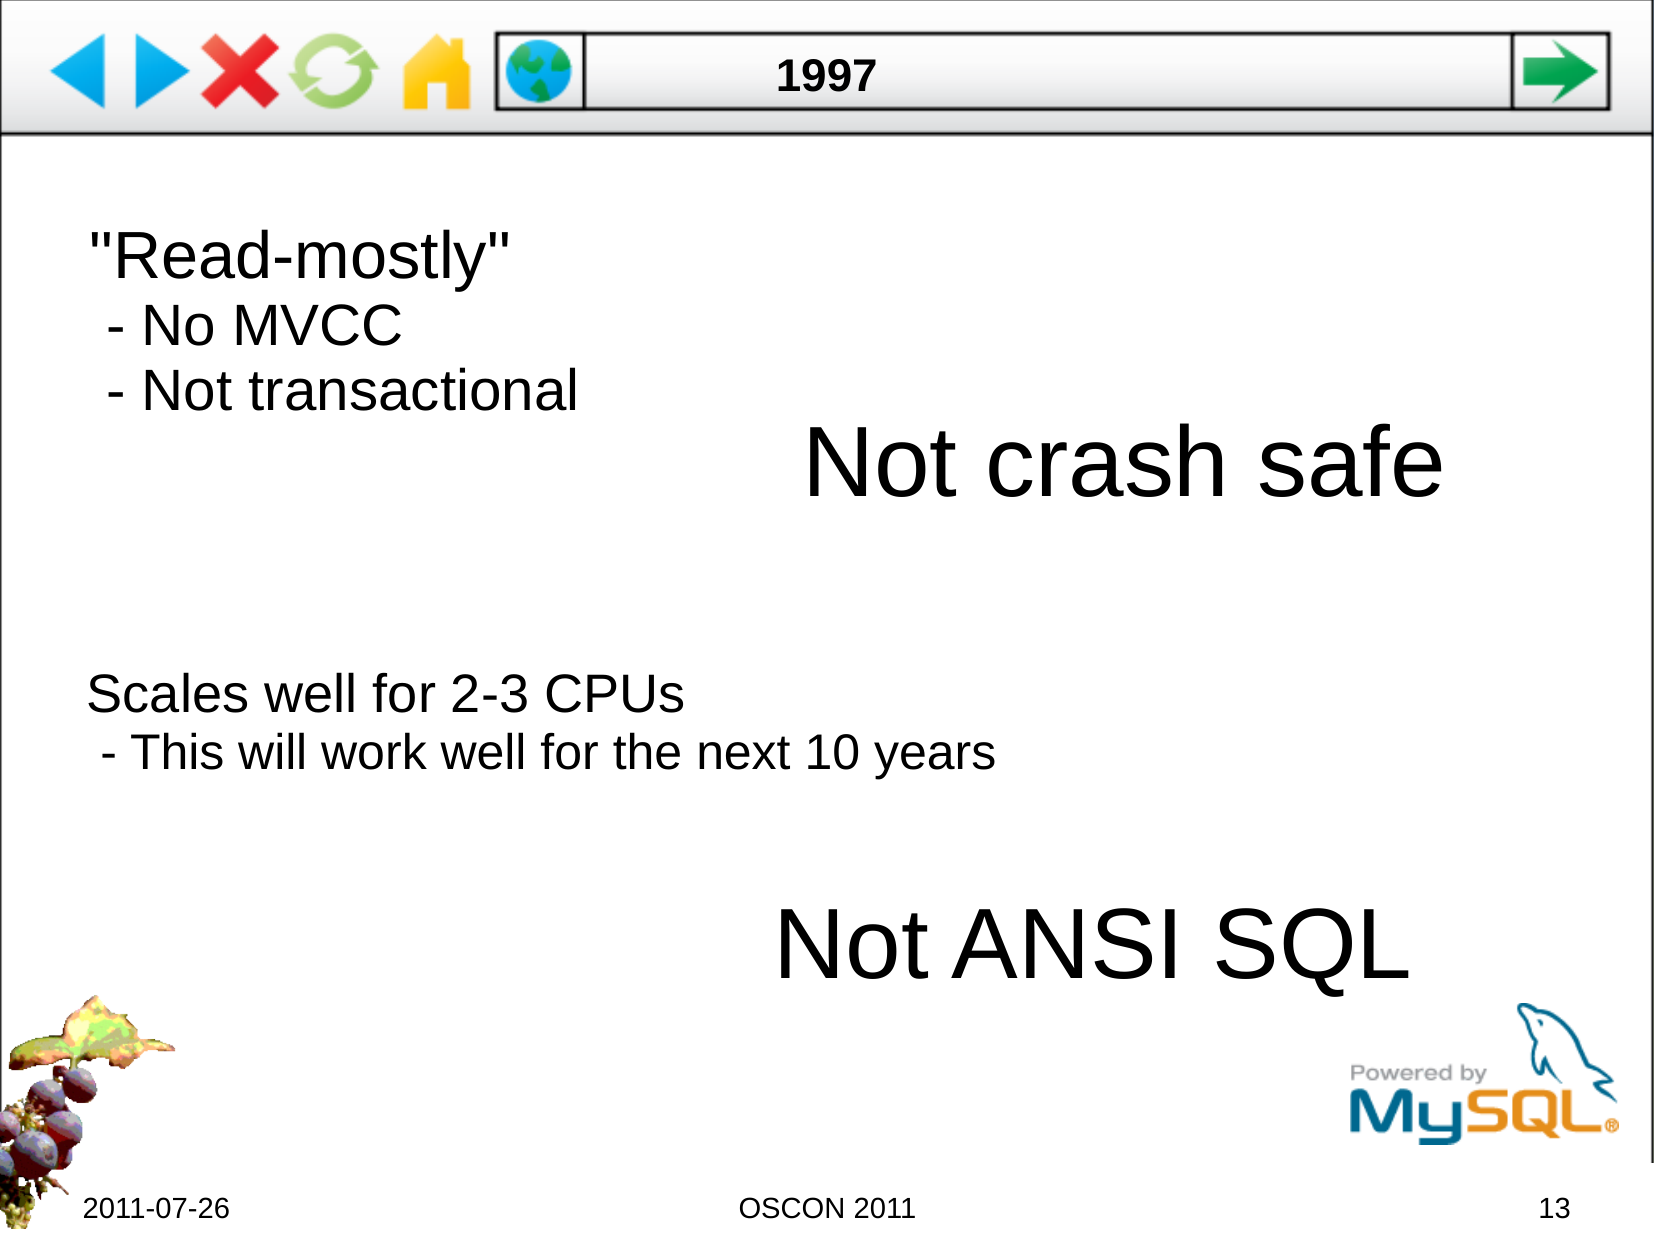

# 1997
"Read-mostly"
 - No MVCC
 - Not transactional
Not crash safe
Scales well for 2-3 CPUs
 - This will work well for the next 10 years
Not ANSI SQL
2011-07-26
OSCON 2011
13